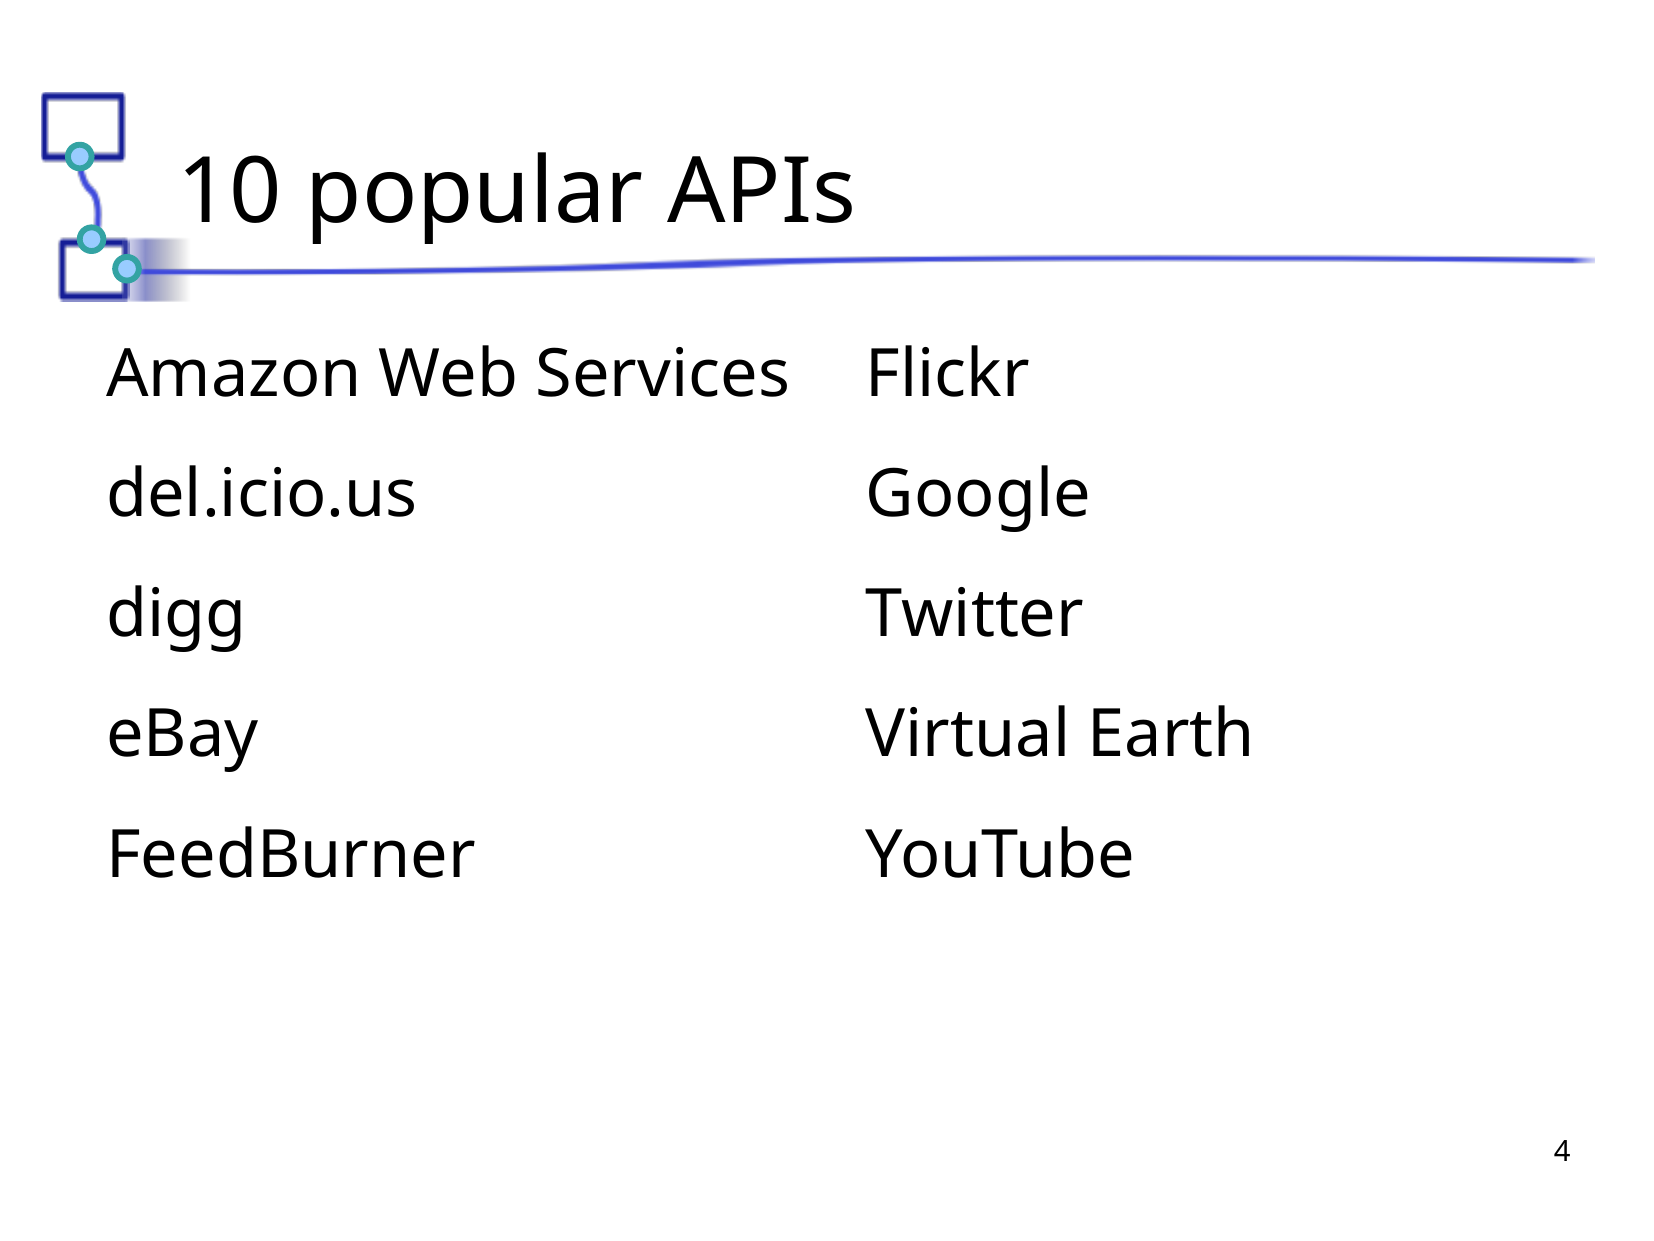

# 10 popular APIs
Amazon Web Services
del.icio.us
digg
eBay
FeedBurner
Flickr
Google
Twitter
Virtual Earth
YouTube
4